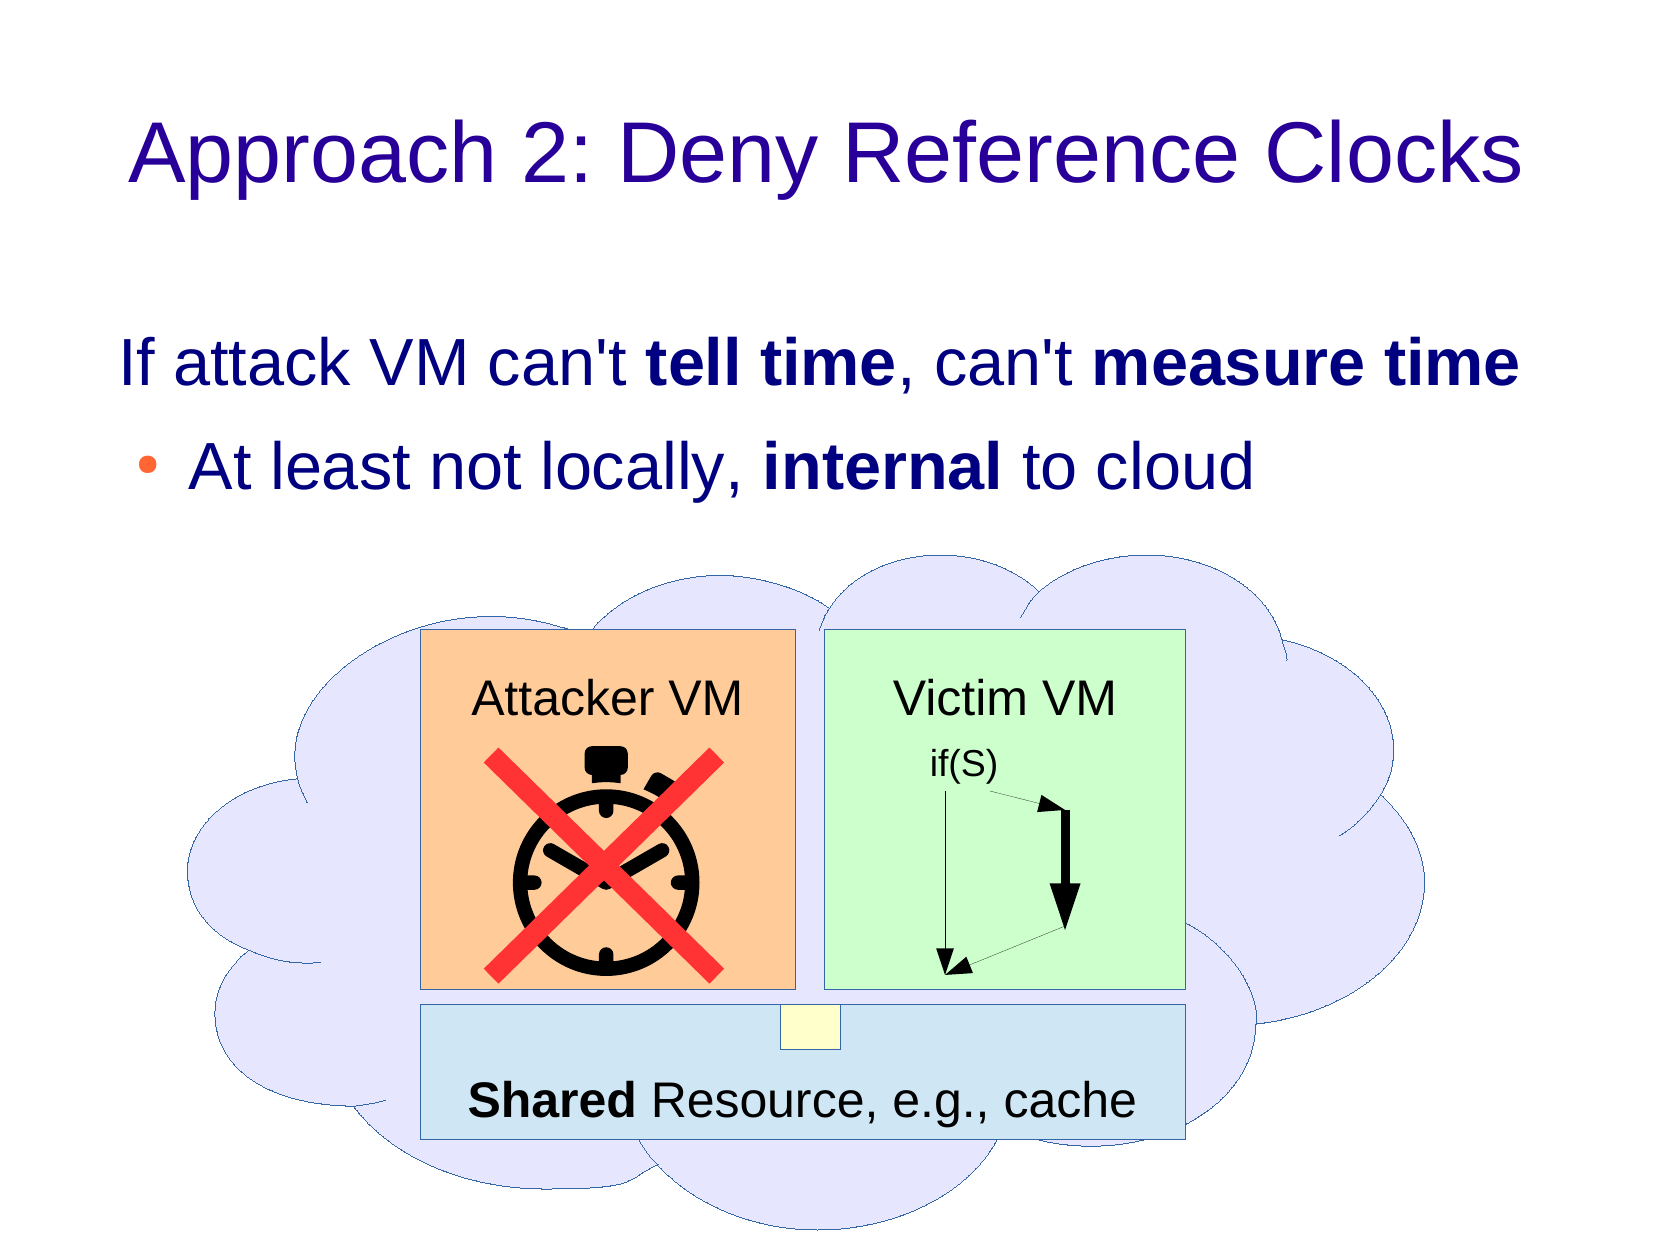

# Approach 2: Deny Reference Clocks
If attack VM can't tell time, can't measure time
At least not locally, internal to cloud
Victim VM
Attacker VM
if(S)
Shared Resource, e.g., cache